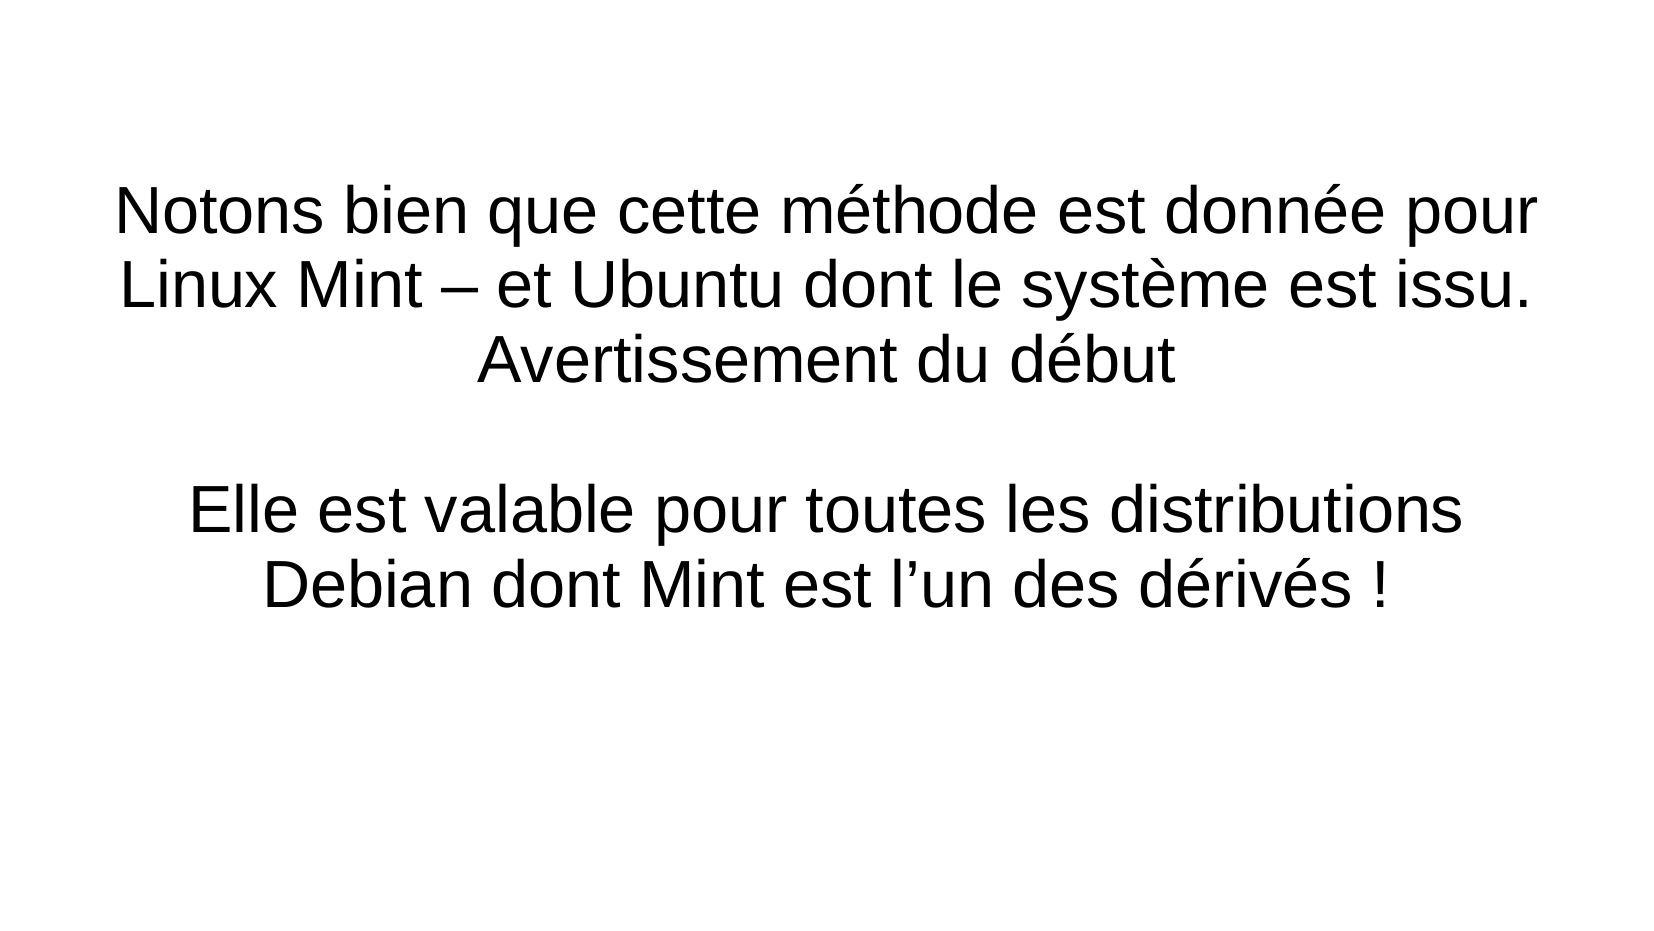

# Notons bien que cette méthode est donnée pour Linux Mint – et Ubuntu dont le système est issu.
Avertissement du début
Elle est valable pour toutes les distributions Debian dont Mint est l’un des dérivés !